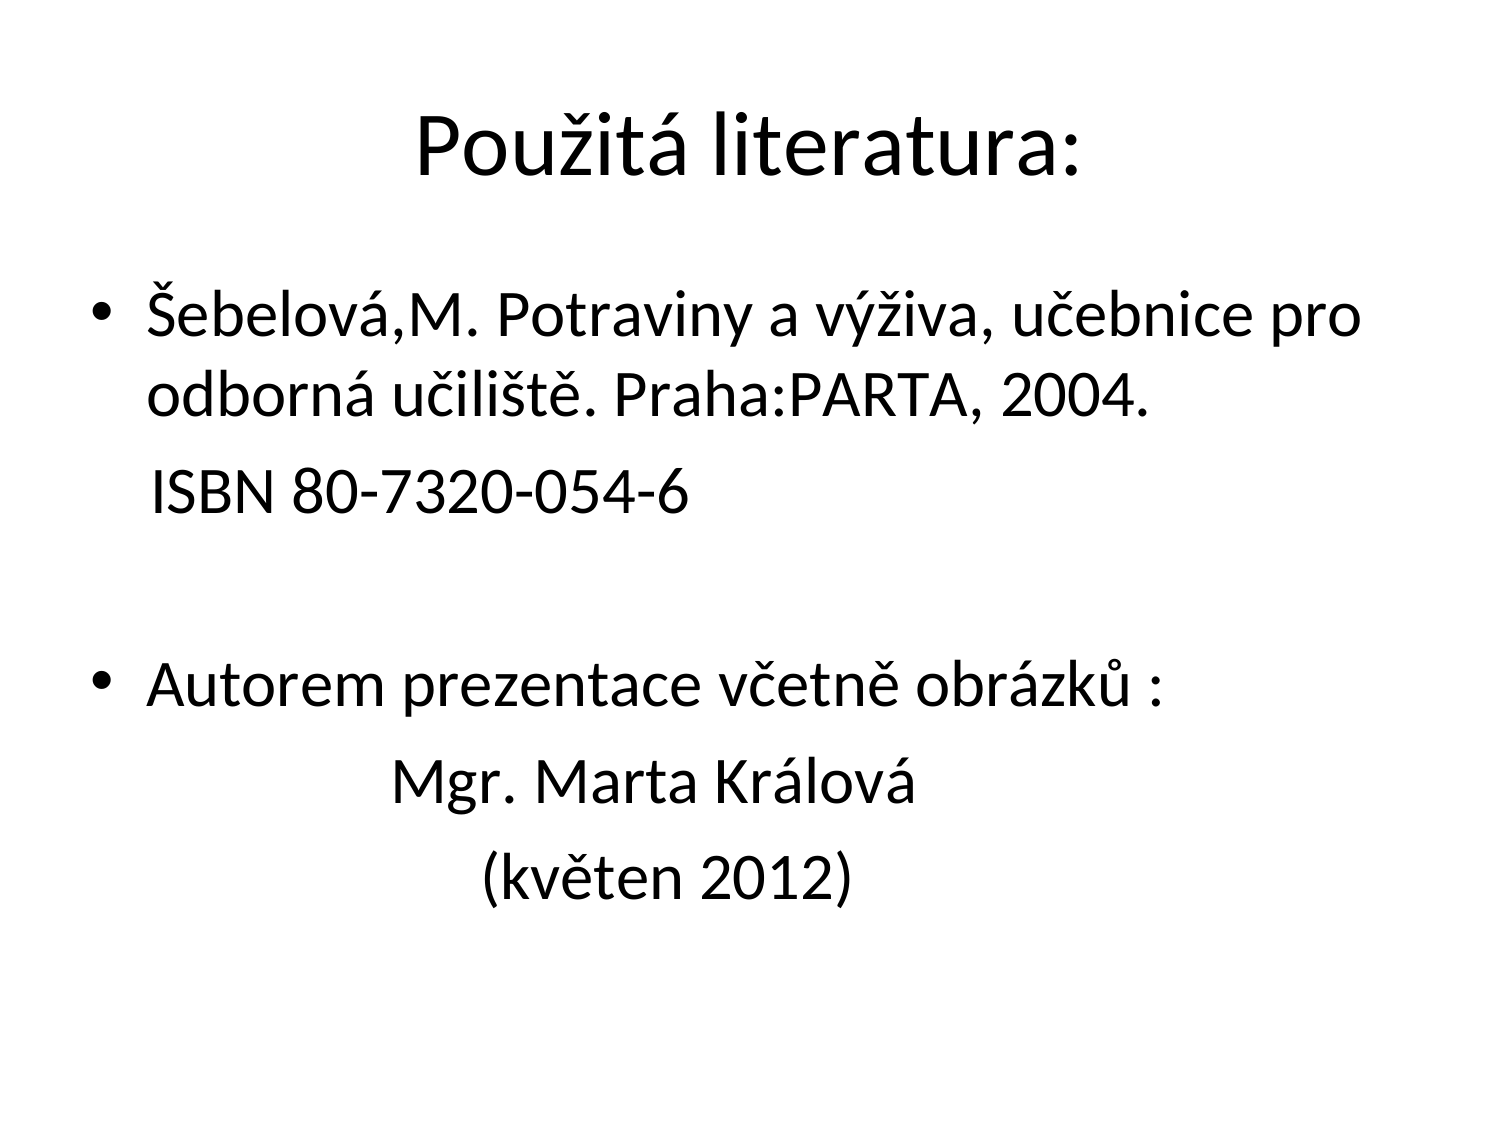

# Použitá literatura:
Šebelová,M. Potraviny a výživa, učebnice pro odborná učiliště. Praha:PARTA, 2004.
 ISBN 80-7320-054-6
Autorem prezentace včetně obrázků :
 Mgr. Marta Králová
 (květen 2012)